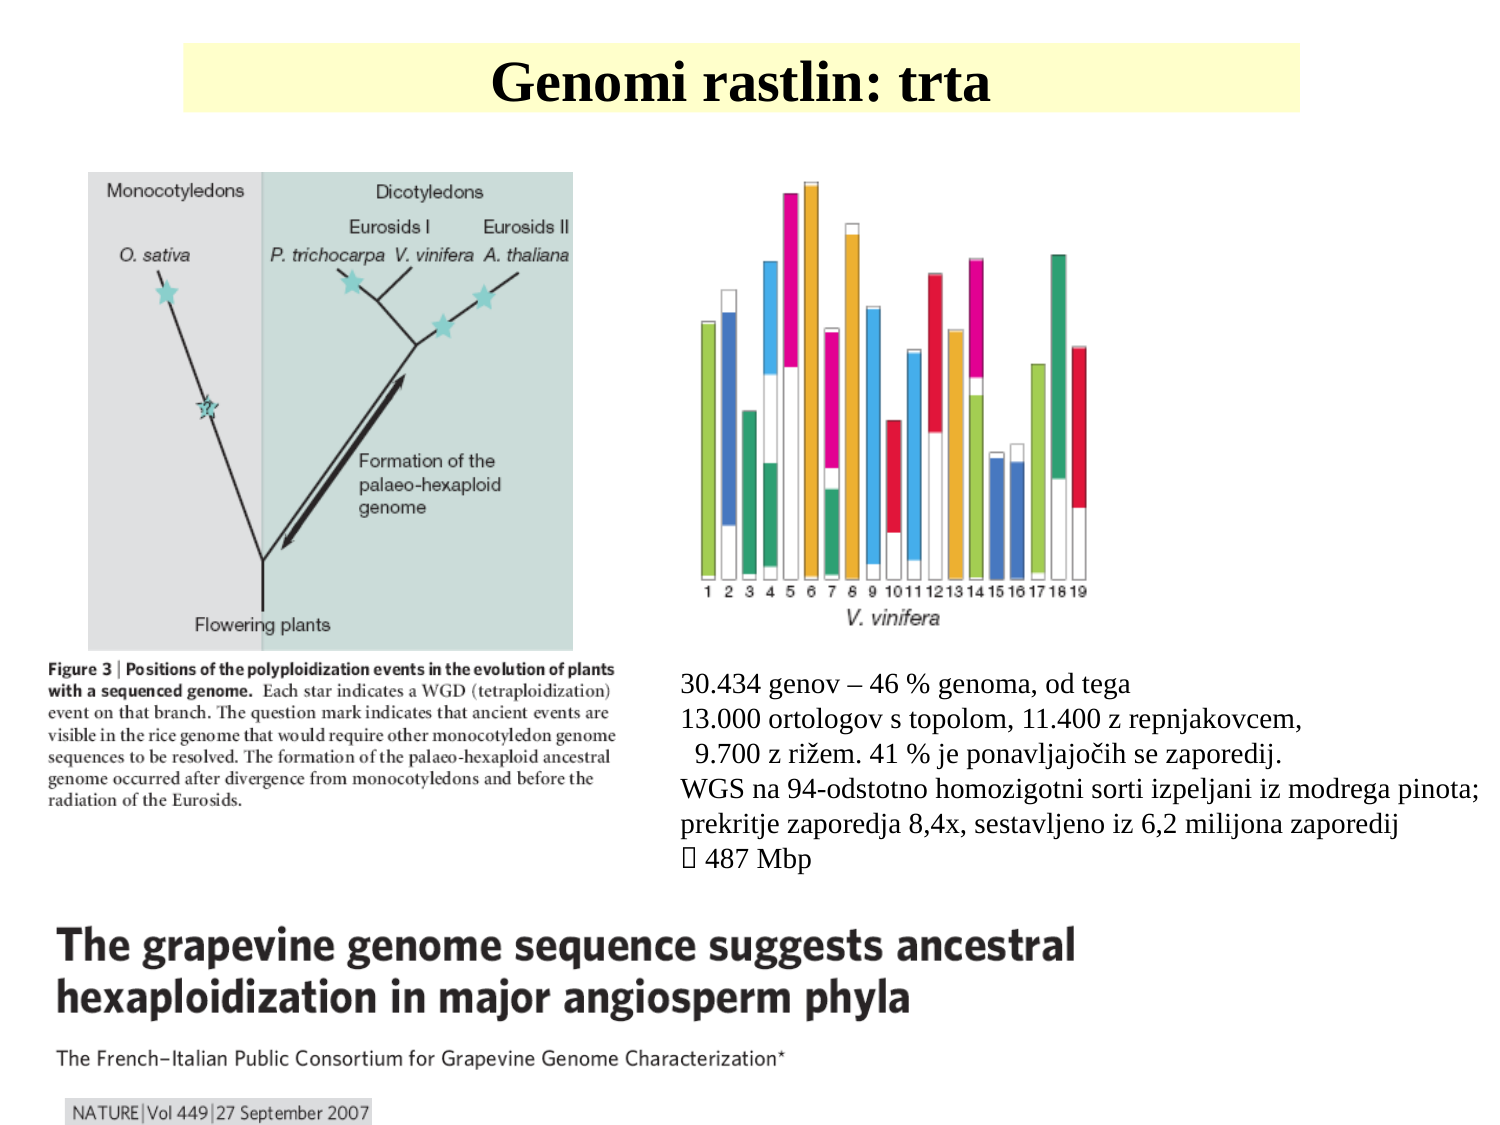

Genomi rastlin: trta
30.434 genov – 46 % genoma, od tega
13.000 ortologov s topolom, 11.400 z repnjakovcem,
 9.700 z rižem. 41 % je ponavljajočih se zaporedij.
WGS na 94-odstotno homozigotni sorti izpeljani iz modrega pinota;
prekritje zaporedja 8,4x, sestavljeno iz 6,2 milijona zaporedij
 487 Mbp